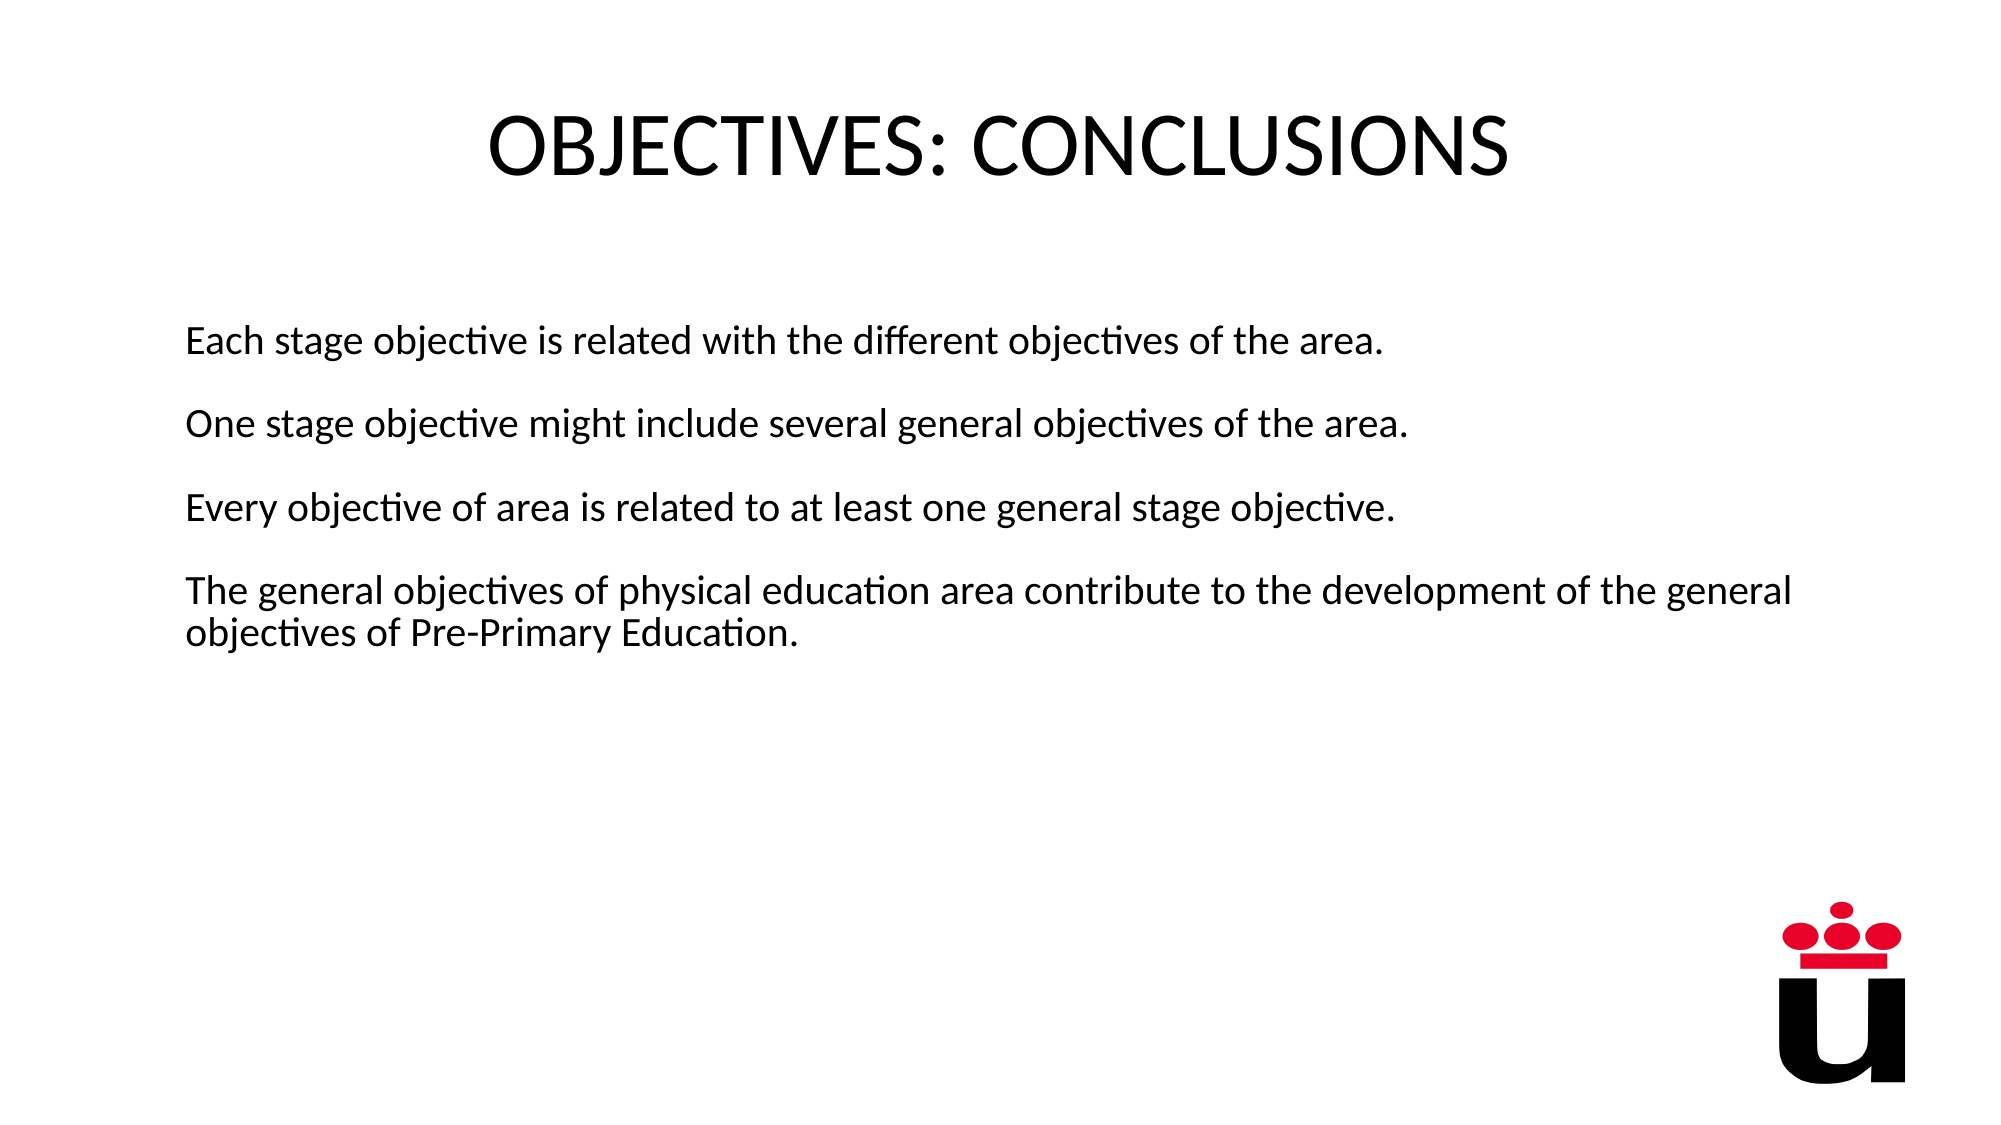

# OBJECTIVES: CONCLUSIONS
Each stage objective is related with the different objectives of the area.
One stage objective might include several general objectives of the area.
Every objective of area is related to at least one general stage objective.
The general objectives of physical education area contribute to the development of the general objectives of Pre-Primary Education.